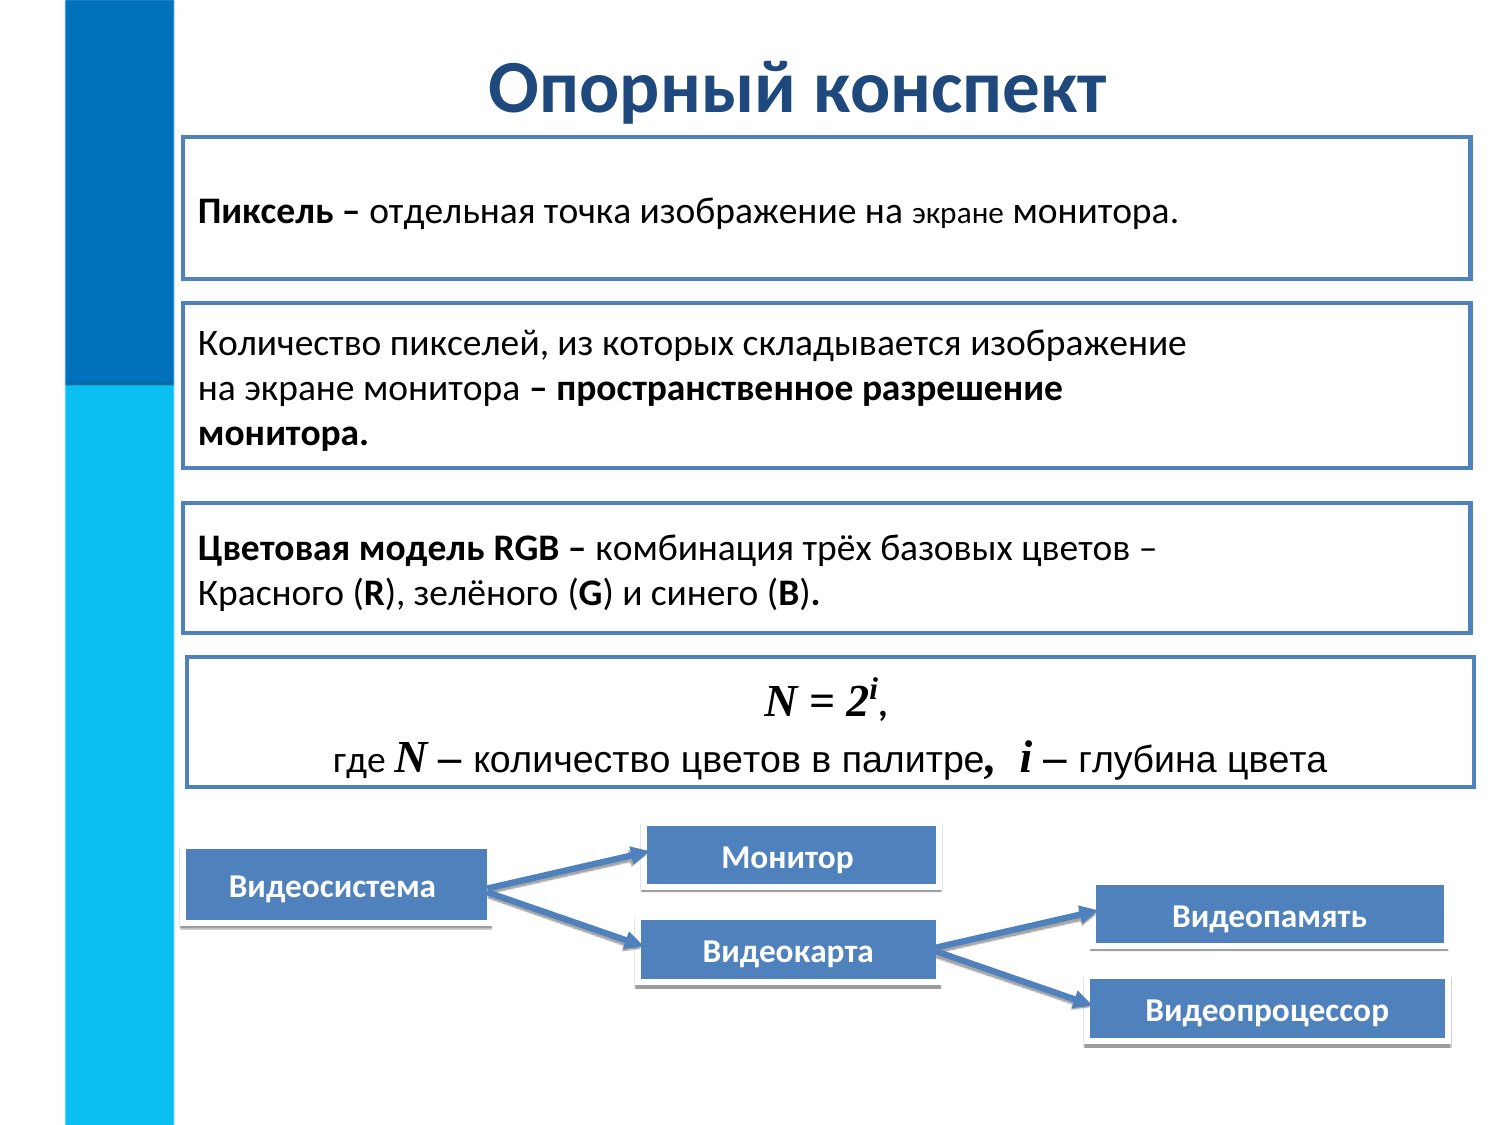

Опорный конспект
Пиксель – отдельная точка изображение на экране монитора.
Количество пикселей, из которых складывается изображение
на экране монитора – пространственное разрешение
монитора.
Цветовая модель RGB – комбинация трёх базовых цветов –
Красного (R), зелёного (G) и синего (B).
N = 2i,
где N – количество цветов в палитре, i – глубина цвета
Монитор
Видеосистема
Видеопамять
Видеокарта
Видеопроцессор